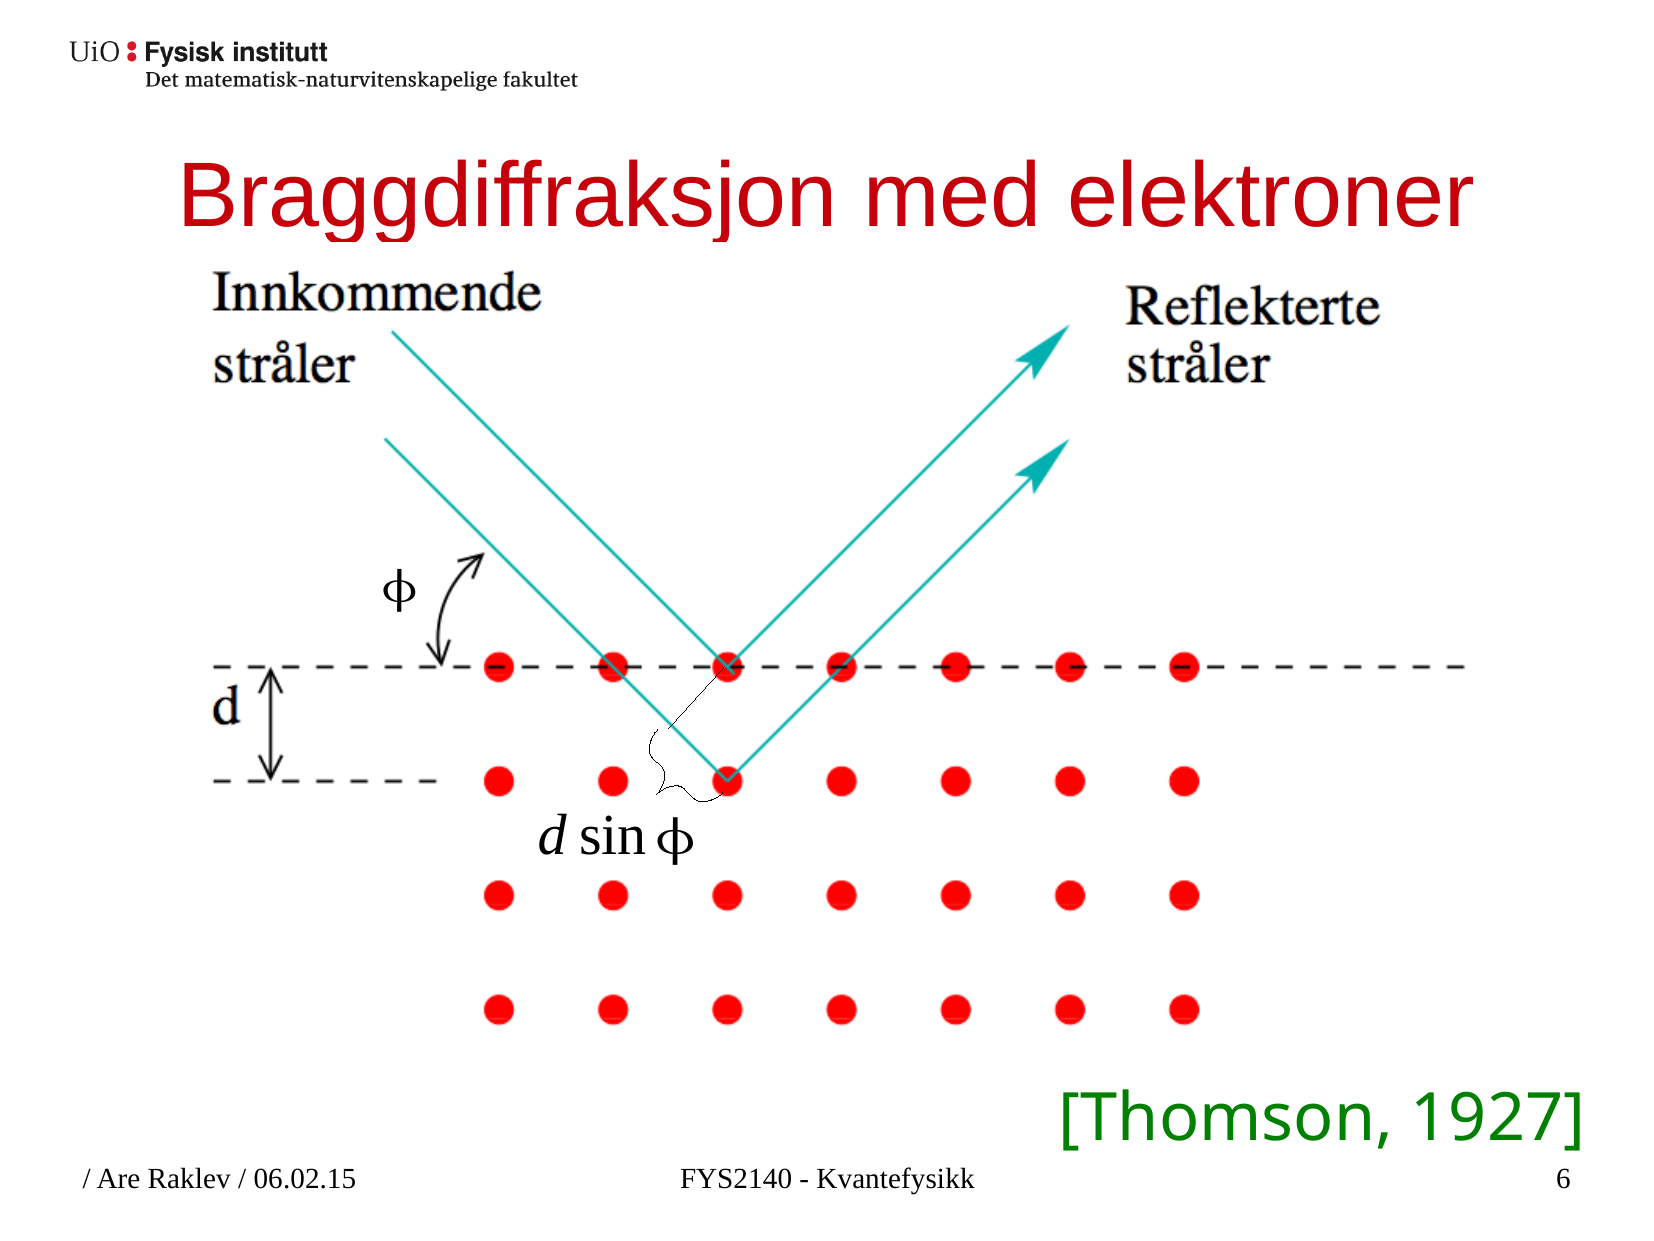

# Braggdiffraksjon med elektroner
[Thomson, 1927]
/ Are Raklev / 06.02.15
FYS2140 - Kvantefysikk
6